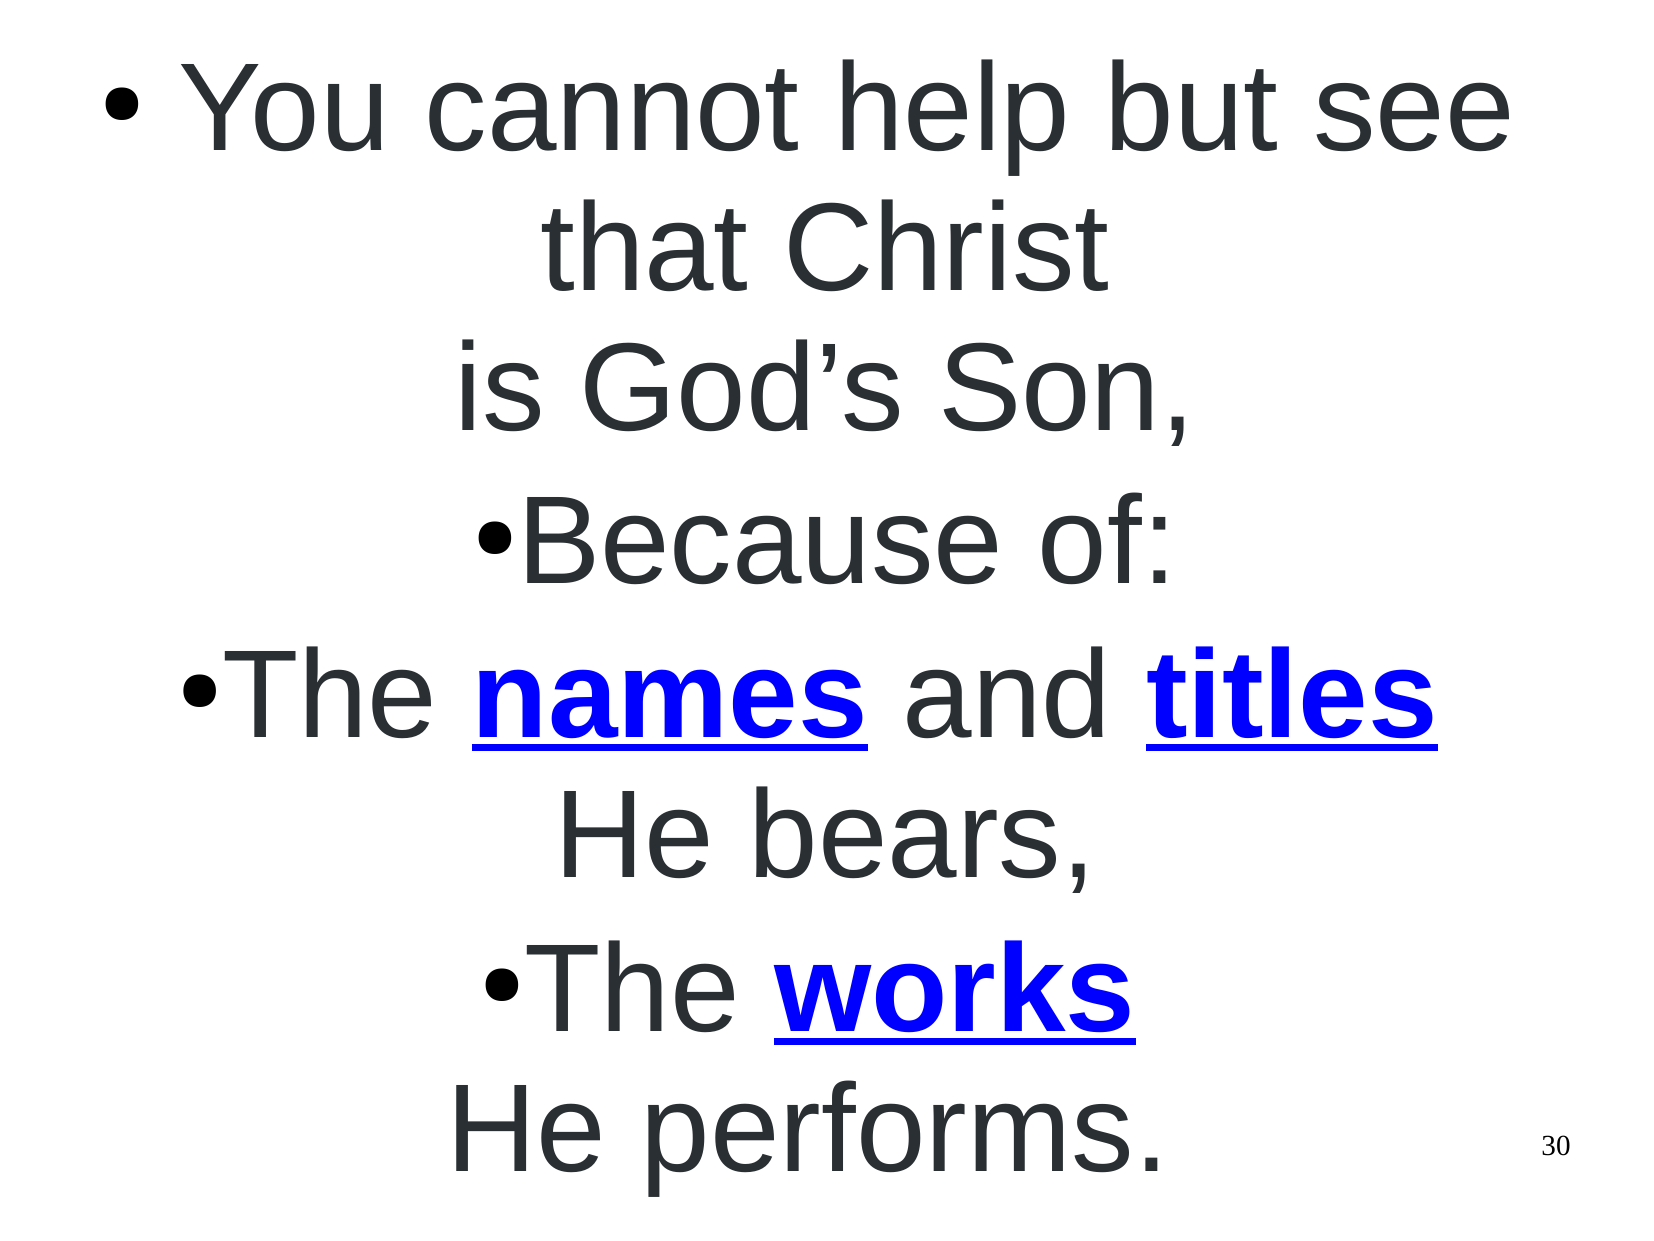

# You cannot help but see that Christ is God’s Son,
Because of:
The names and titles
He bears,
The works
He performs.
30